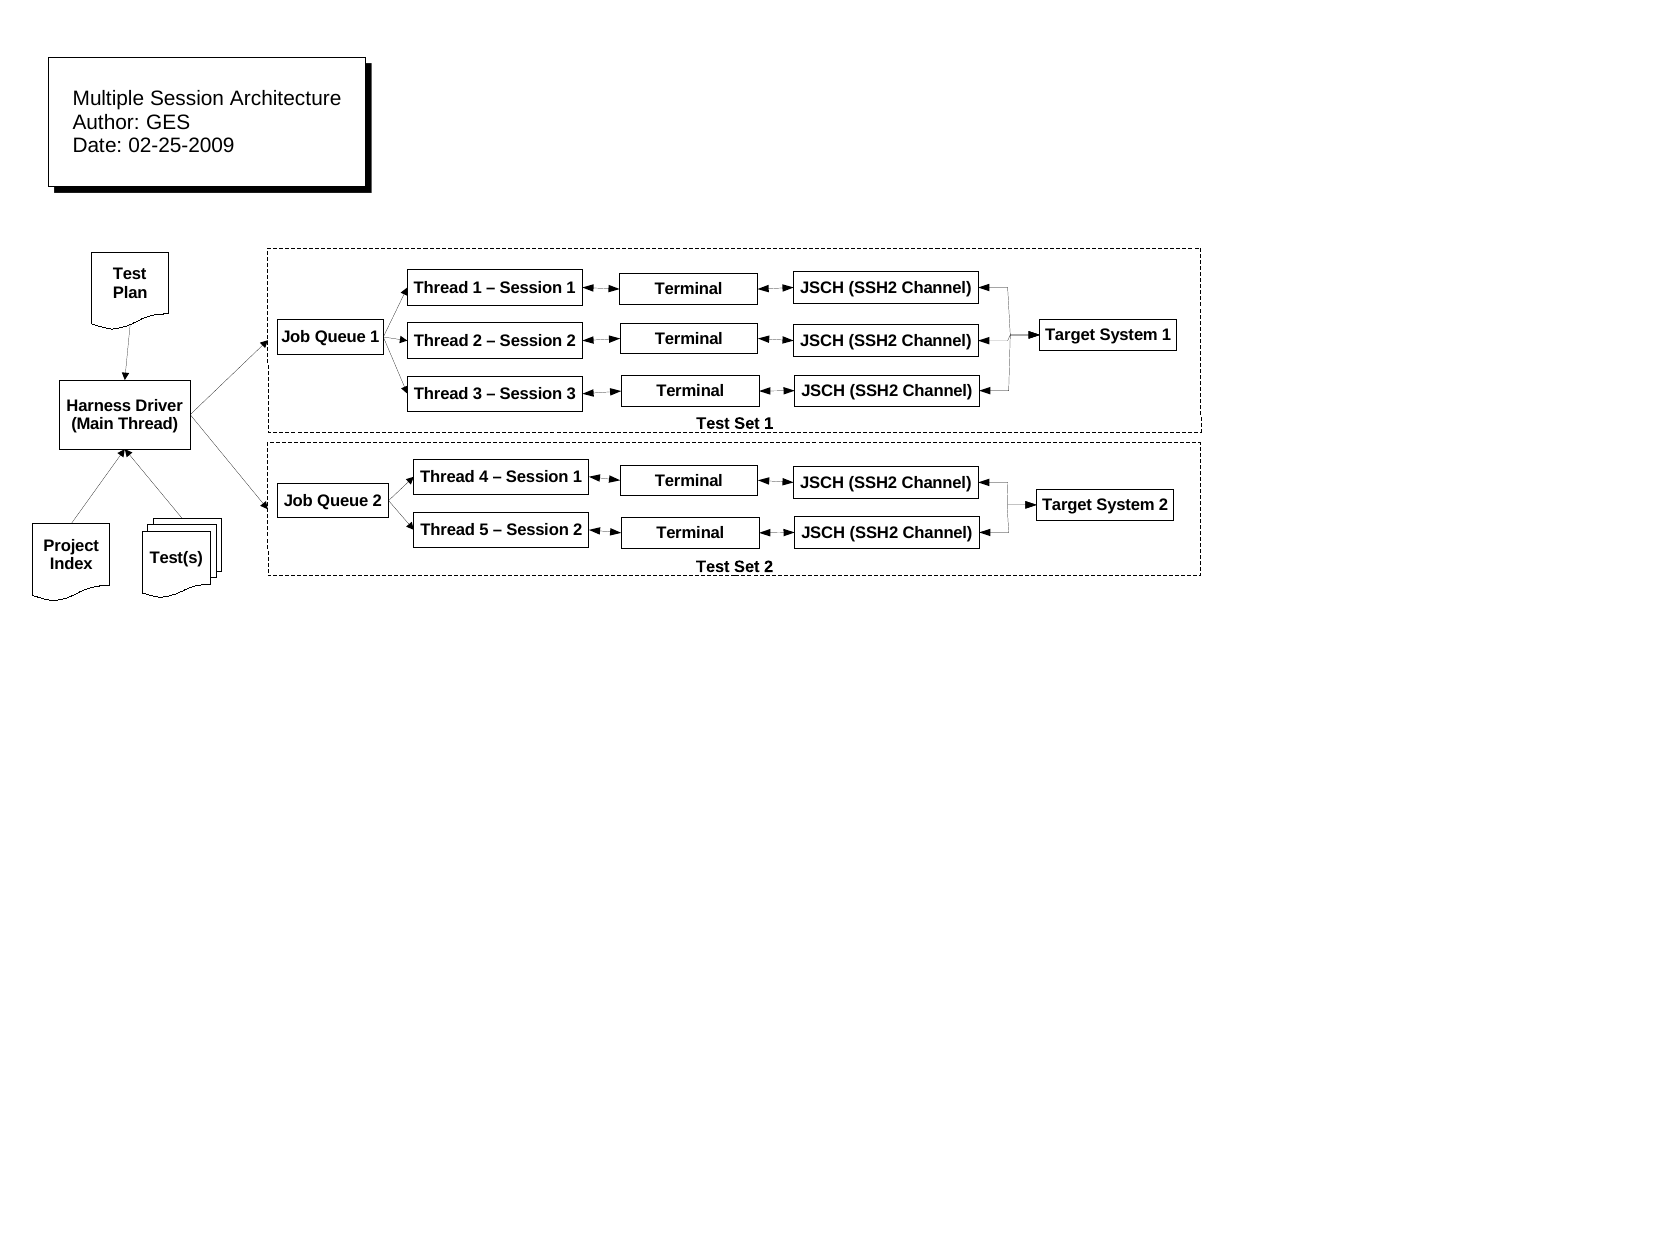

Multiple Session Architecture
Author: GES
Date: 02-25-2009
Test Set 1
Test
Plan
Thread 1 – Session 1
JSCH (SSH2 Channel)
Terminal
Target System 1
Job Queue 1
Thread 2 – Session 2
Terminal
JSCH (SSH2 Channel)
JSCH (SSH2 Channel)
Terminal
Thread 3 – Session 3
Harness Driver
(Main Thread)
Test Set 2
Thread 4 – Session 1
Terminal
JSCH (SSH2 Channel)
Job Queue 2
Target System 2
Thread 5 – Session 2
JSCH (SSH2 Channel)
Terminal
Test(s)
Project
Index